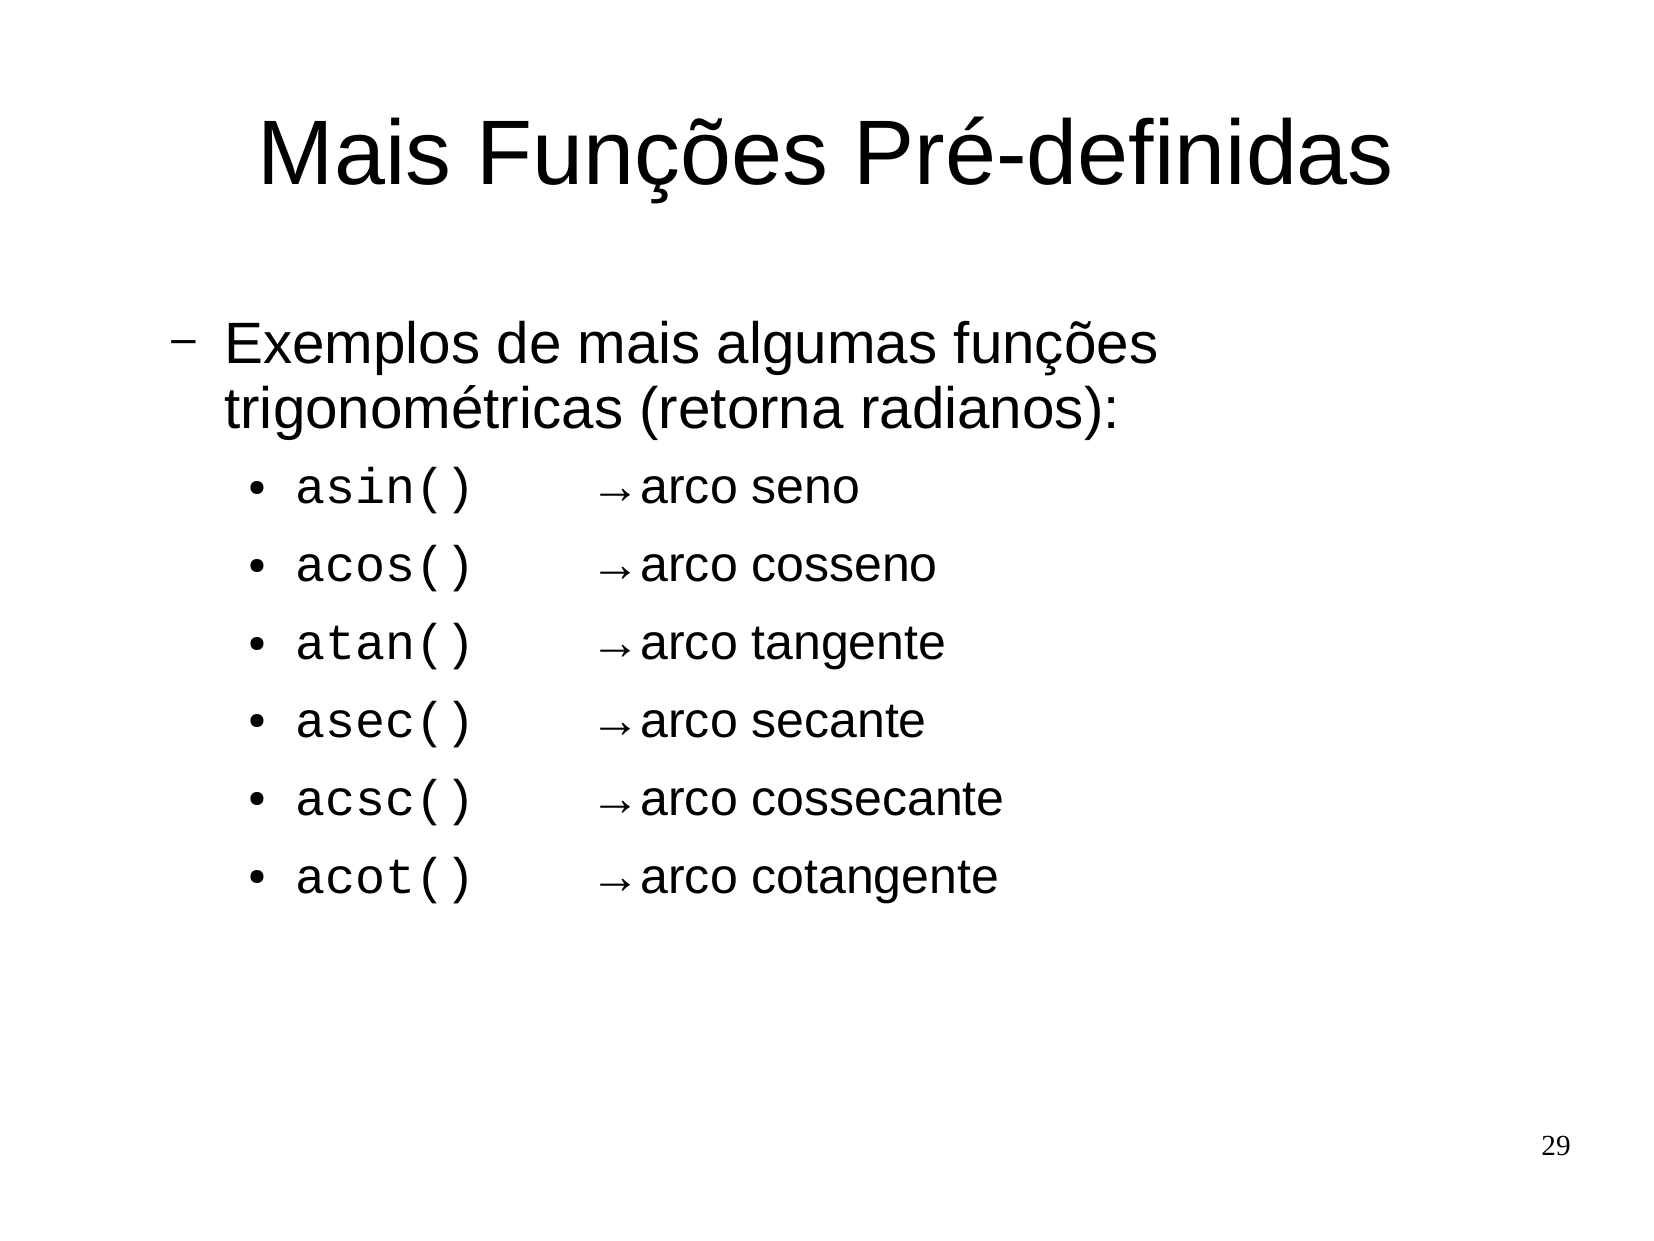

# Mais Funções Pré-definidas
Exemplos de mais algumas funções trigonométricas (retorna radianos):
asin() 		→arco seno
acos() 		→arco cosseno
atan() 		→arco tangente
asec() 		→arco secante
acsc() 		→arco cossecante
acot() 		→arco cotangente
29